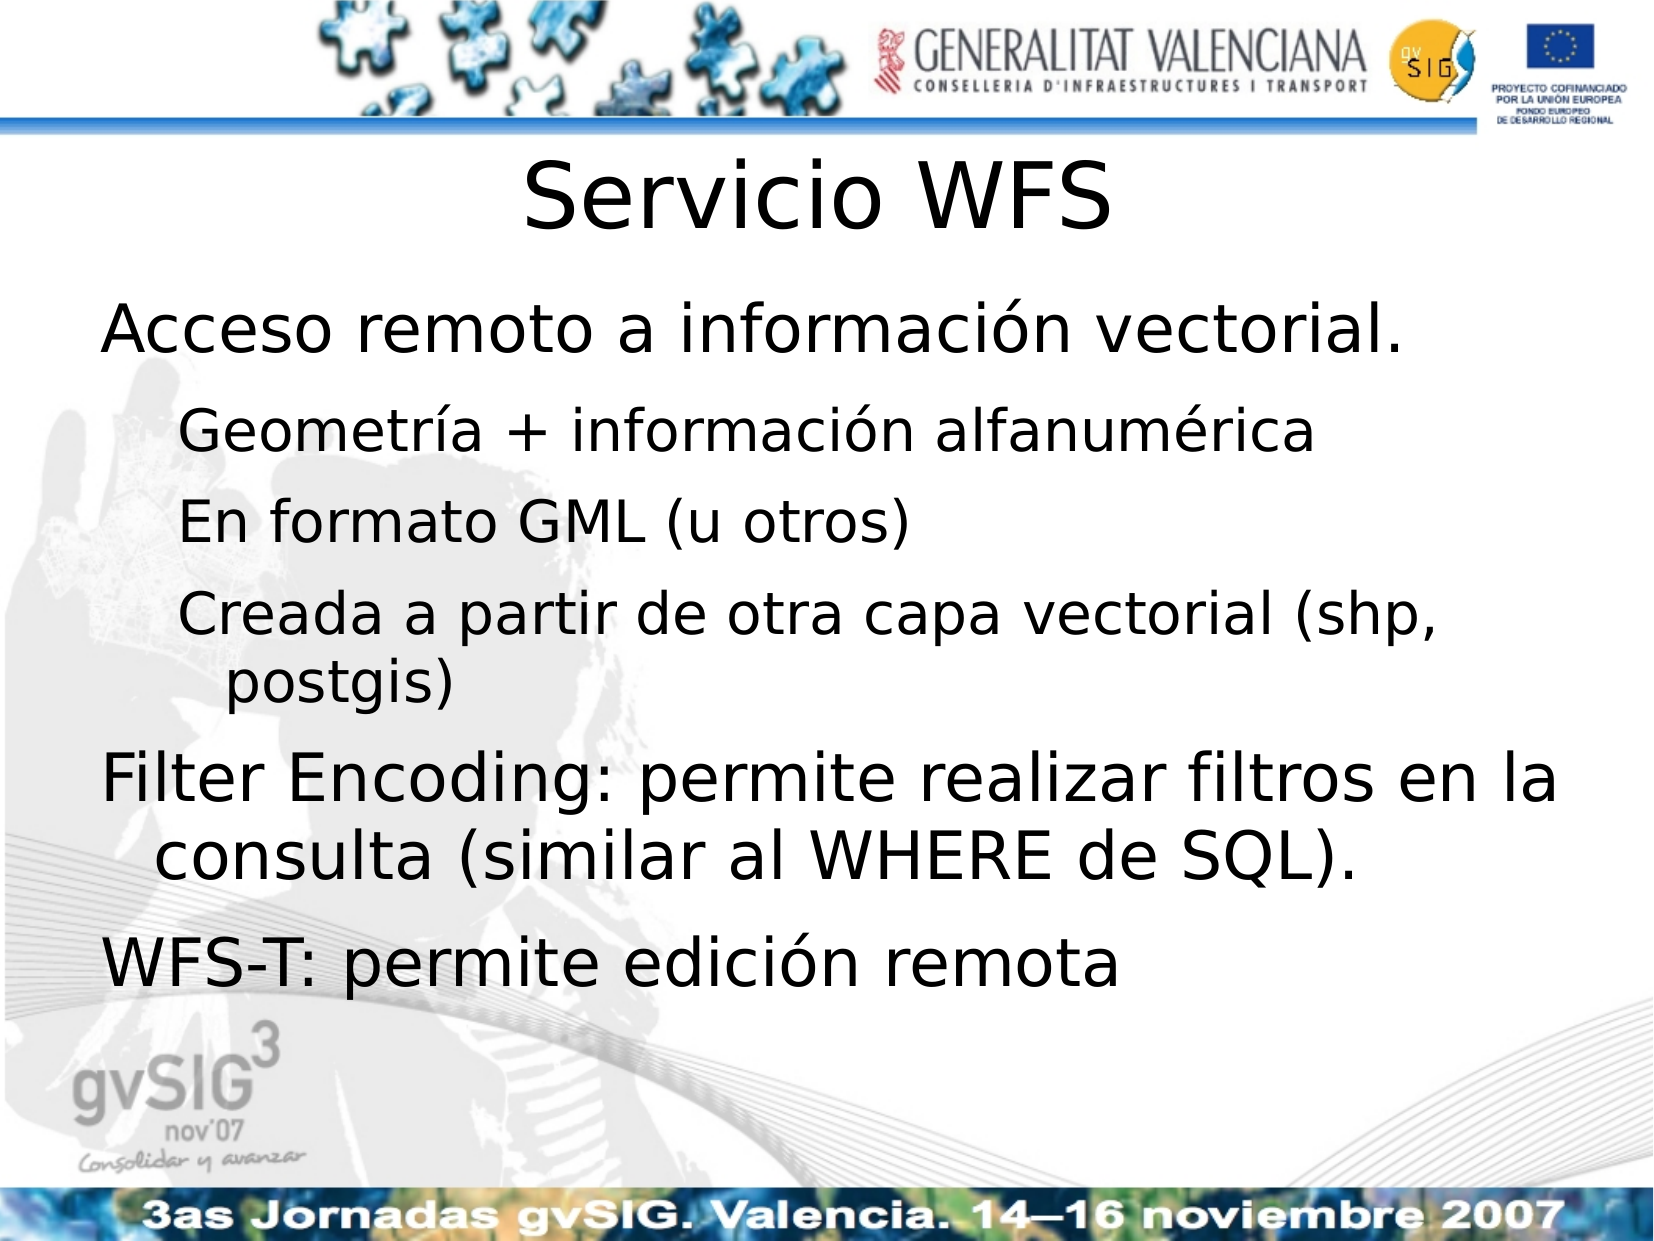

# Servicio WFS
Acceso remoto a información vectorial.
Geometría + información alfanumérica
En formato GML (u otros)
Creada a partir de otra capa vectorial (shp, postgis)
Filter Encoding: permite realizar filtros en la consulta (similar al WHERE de SQL).
WFS-T: permite edición remota